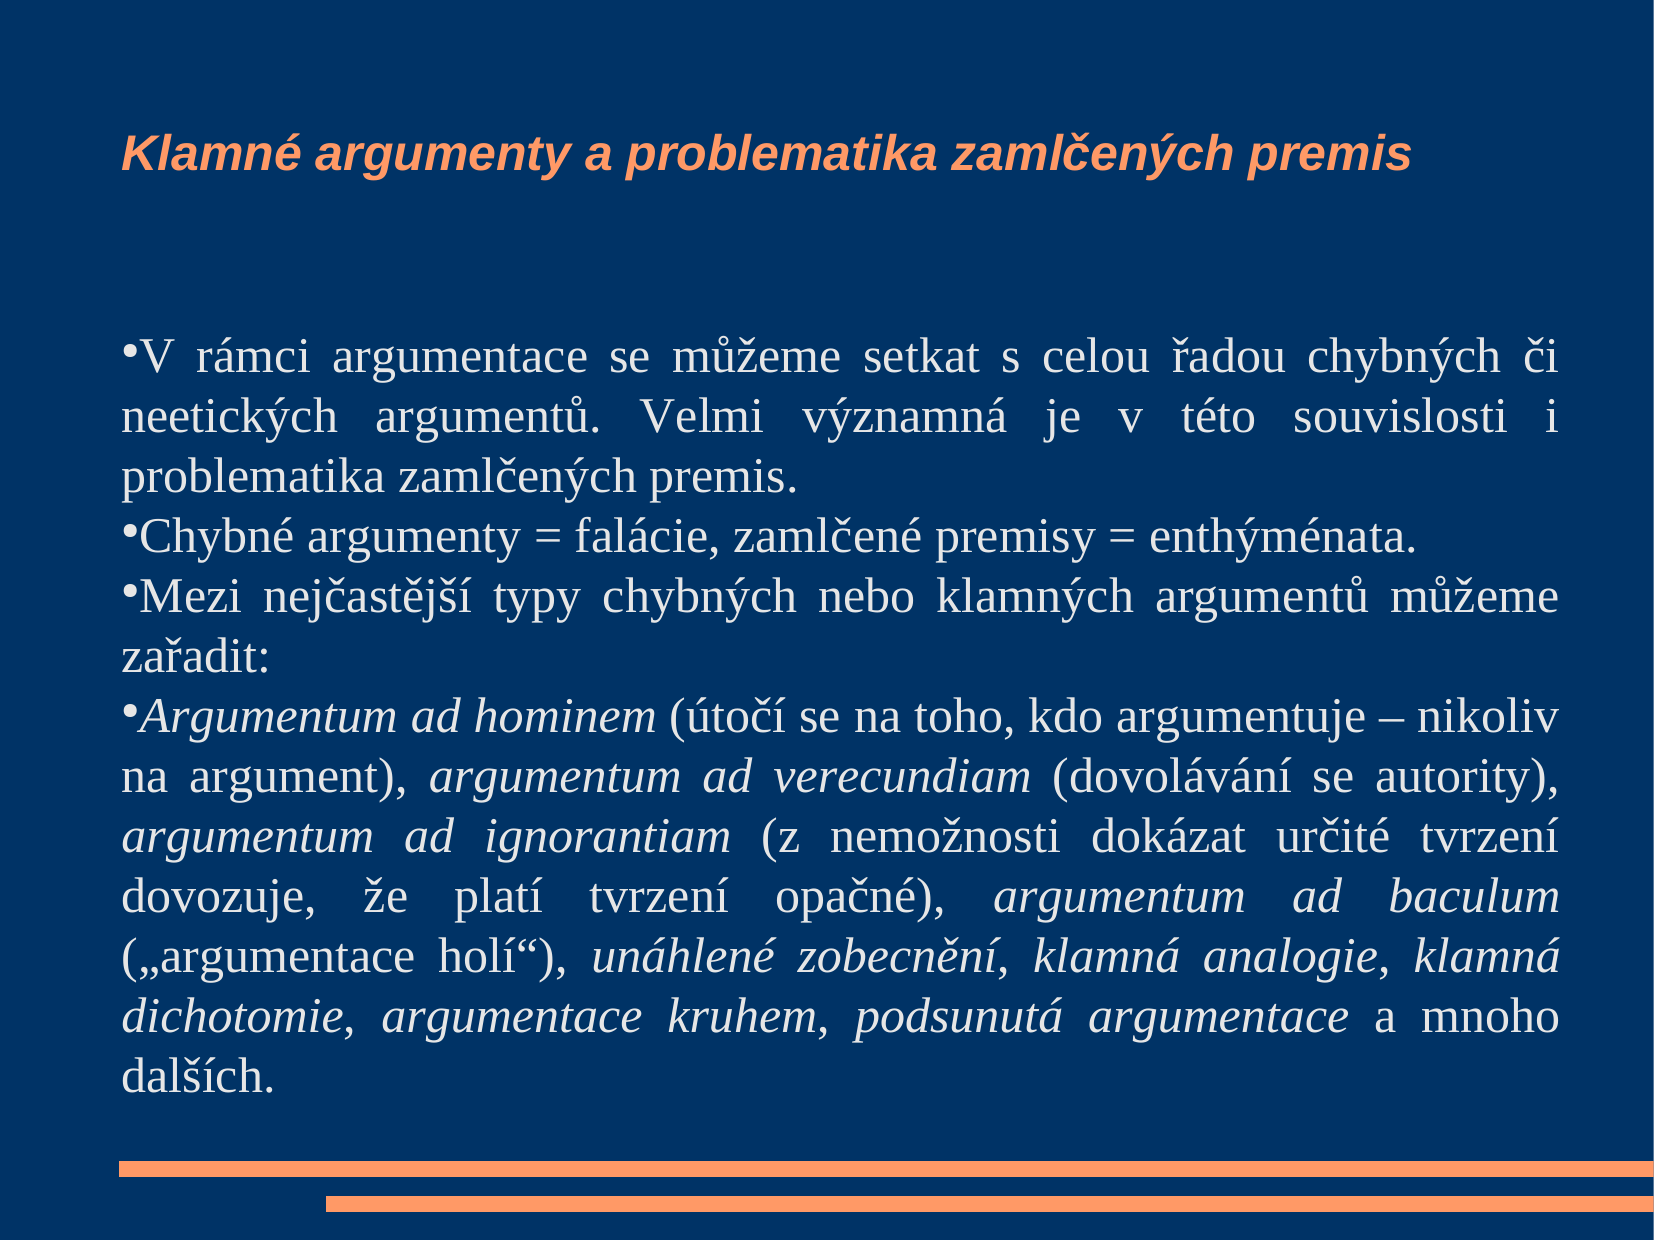

# Klamné argumenty a problematika zamlčených premis
V rámci argumentace se můžeme setkat s celou řadou chybných či neetických argumentů. Velmi významná je v této souvislosti i problematika zamlčených premis.
Chybné argumenty = falácie, zamlčené premisy = enthýménata.
Mezi nejčastější typy chybných nebo klamných argumentů můžeme zařadit:
Argumentum ad hominem (útočí se na toho, kdo argumentuje – nikoliv na argument), argumentum ad verecundiam (dovolávání se autority), argumentum ad ignorantiam (z nemožnosti dokázat určité tvrzení dovozuje, že platí tvrzení opačné), argumentum ad baculum („argumentace holí“), unáhlené zobecnění, klamná analogie, klamná dichotomie, argumentace kruhem, podsunutá argumentace a mnoho dalších.